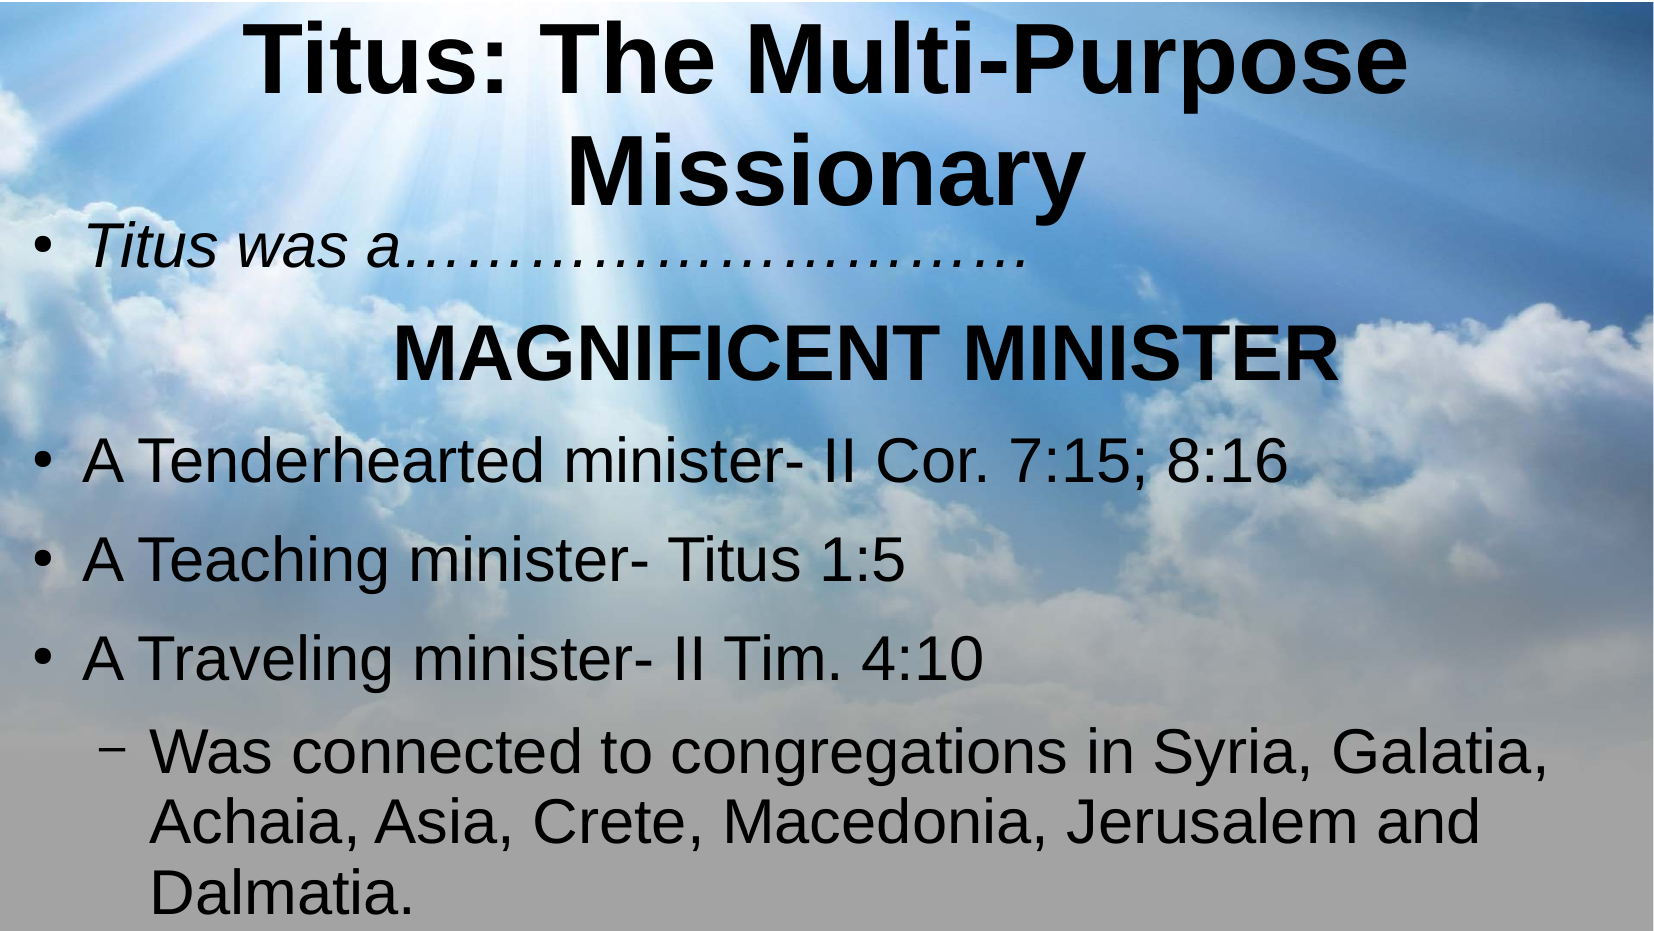

# Titus: The Multi-Purpose Missionary
Titus was a…………………………
MAGNIFICENT MINISTER
A Tenderhearted minister- II Cor. 7:15; 8:16
A Teaching minister- Titus 1:5
A Traveling minister- II Tim. 4:10
Was connected to congregations in Syria, Galatia, Achaia, Asia, Crete, Macedonia, Jerusalem and Dalmatia.